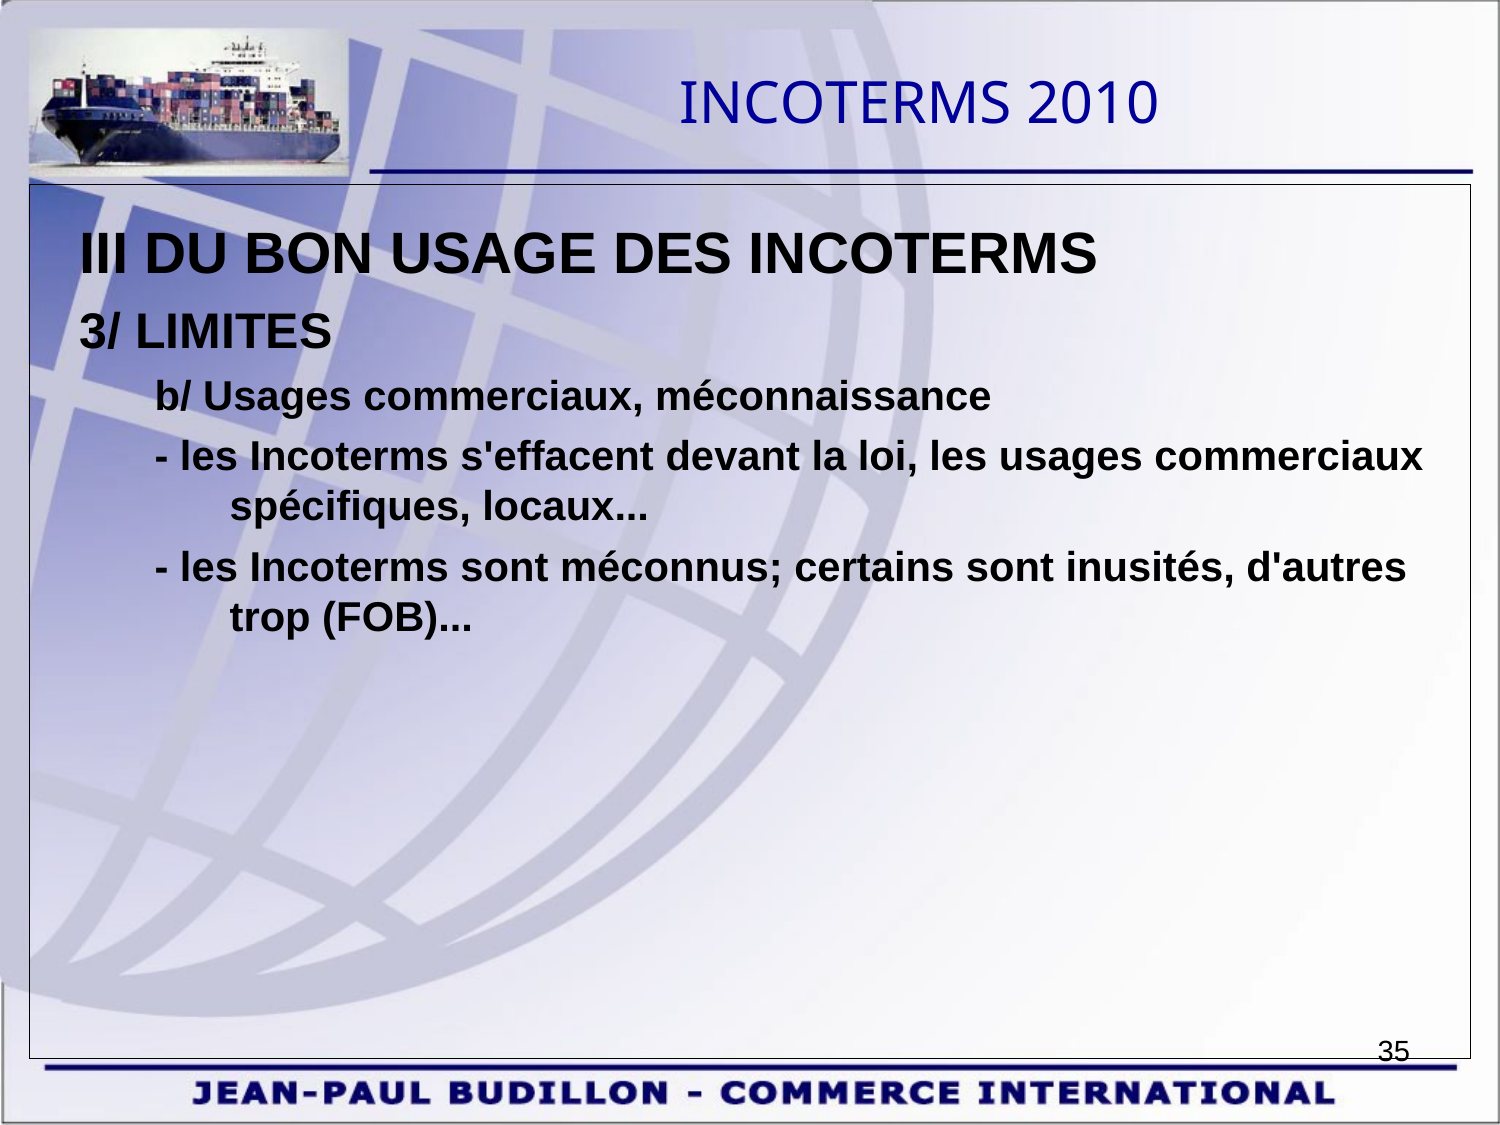

# INCOTERMS 2010
III DU BON USAGE DES INCOTERMS
3/ LIMITES
b/ Usages commerciaux, méconnaissance
- les Incoterms s'effacent devant la loi, les usages commerciaux spécifiques, locaux...
- les Incoterms sont méconnus; certains sont inusités, d'autres trop (FOB)...
35